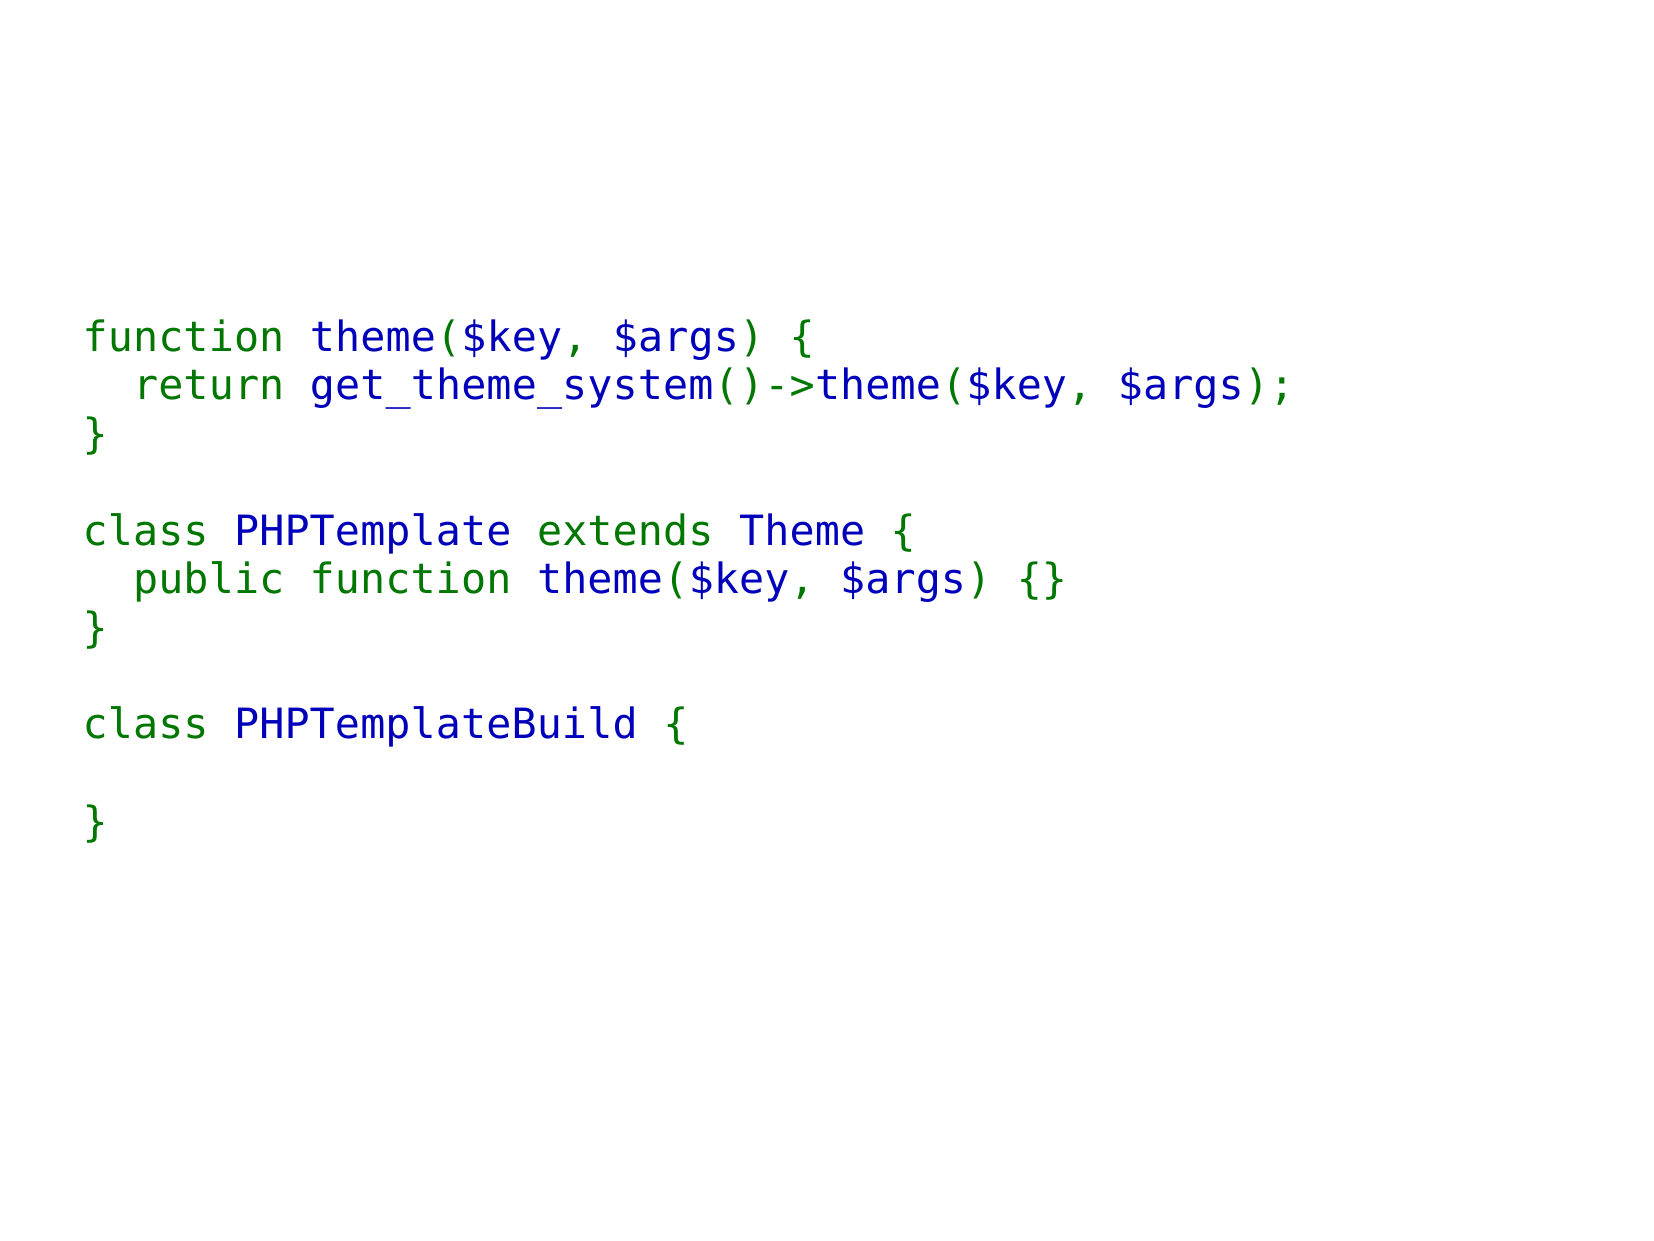

# function theme($key, $args) {   return get_theme_system()->theme($key, $args); } class PHPTemplate extends Theme {   public function theme($key, $args) {} } class PHPTemplateBuild { }